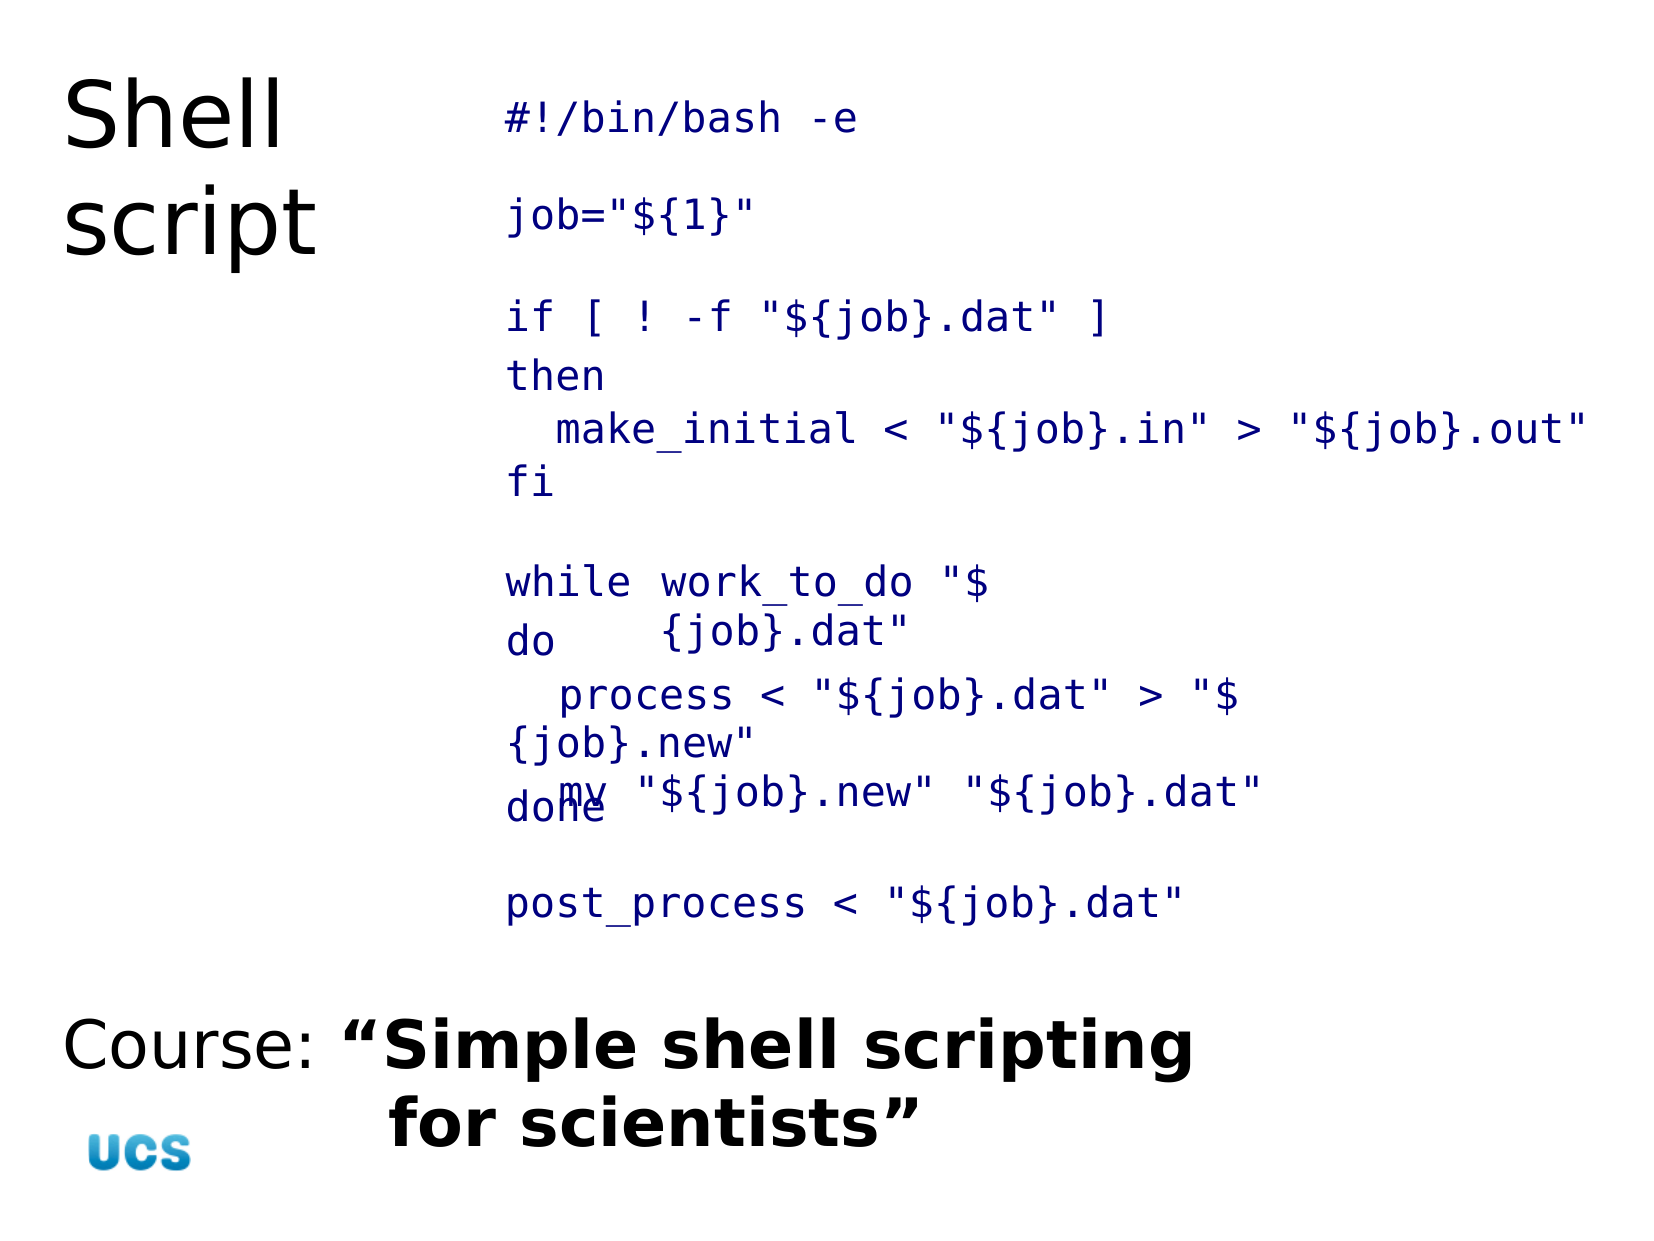

Shell
script
#!/bin/bash -e
job="${1}"
if
[ ! -f "${job}.dat" ]
then
 make_initial < "${job}.in" > "${job}.out"
fi
while
work_to_do "${job}.dat"
do
 process < "${job}.dat" > "${job}.new"
 mv "${job}.new" "${job}.dat"
done
post_process < "${job}.dat"
Course: “Simple shell scripting
	for scientists”